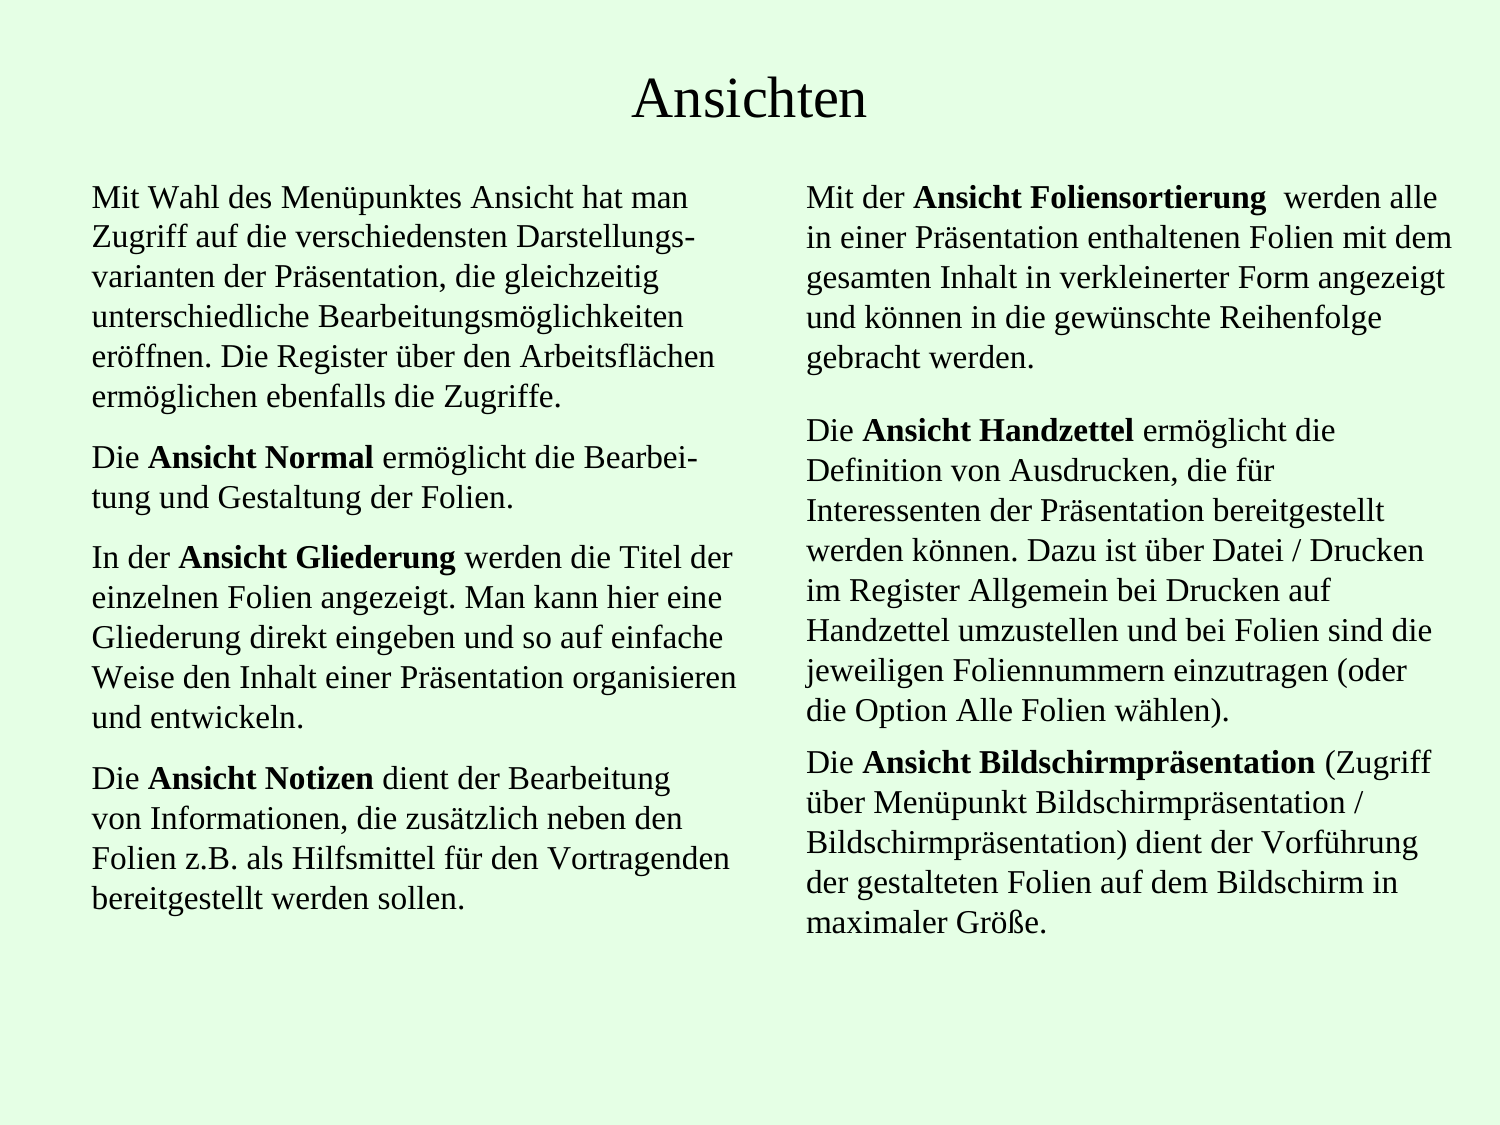

# Ansichten
Mit Wahl des Menüpunktes Ansicht hat man Zugriff auf die verschiedensten Darstellungs-varianten der Präsentation, die gleichzeitig unterschiedliche Bearbeitungsmöglichkeiten eröffnen. Die Register über den Arbeitsflächen ermöglichen ebenfalls die Zugriffe.
Die Ansicht Normal ermöglicht die Bearbei-tung und Gestaltung der Folien.
In der Ansicht Gliederung werden die Titel der einzelnen Folien angezeigt. Man kann hier eine Gliederung direkt eingeben und so auf einfache Weise den Inhalt einer Präsentation organisieren und entwickeln.
Die Ansicht Notizen dient der Bearbeitung
von Informationen, die zusätzlich neben den
Folien z.B. als Hilfsmittel für den Vortragenden bereitgestellt werden sollen.
Mit der Ansicht Foliensortierung werden alle in einer Präsentation enthaltenen Folien mit dem
gesamten Inhalt in verkleinerter Form angezeigt und können in die gewünschte Reihenfolge gebracht werden.
Die Ansicht Handzettel ermöglicht die Definition von Ausdrucken, die für Interessenten der Präsentation bereitgestellt werden können. Dazu ist über Datei / Drucken im Register Allgemein bei Drucken auf Handzettel umzustellen und bei Folien sind die jeweiligen Foliennummern einzutragen (oder die Option Alle Folien wählen).
Die Ansicht Bildschirmpräsentation (Zugriff über Menüpunkt Bildschirmpräsentation / Bildschirmpräsentation) dient der Vorführung der gestalteten Folien auf dem Bildschirm in maximaler Größe.